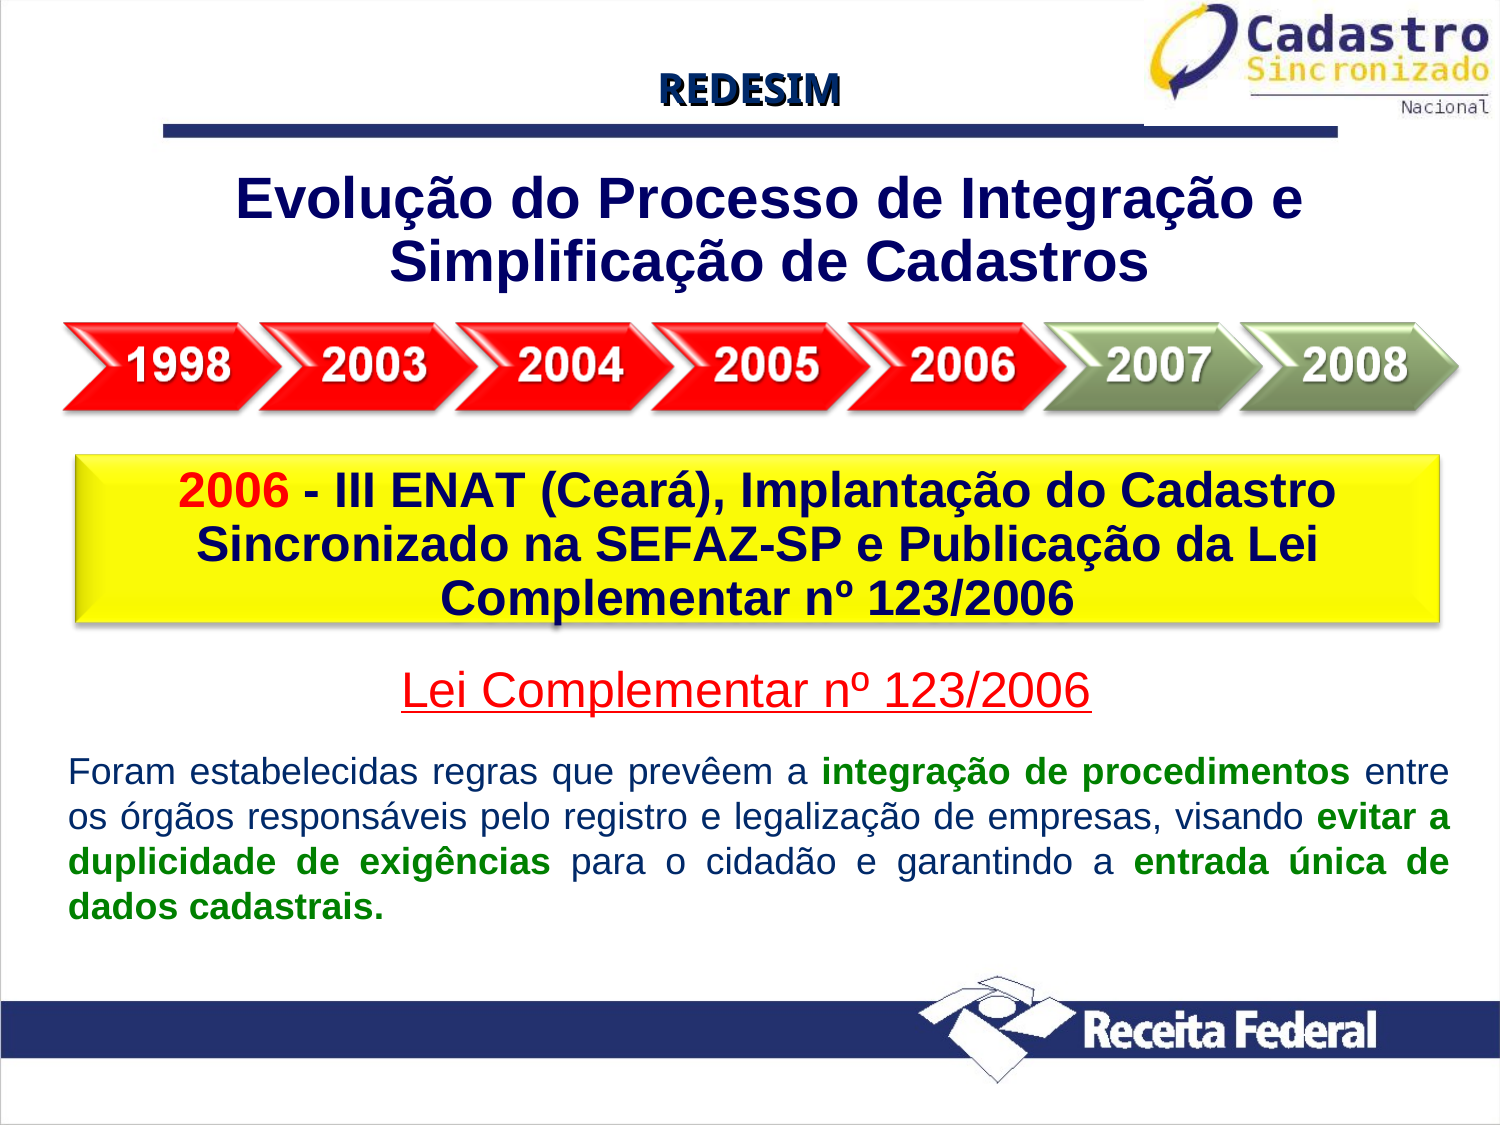

REDESIM
Evolução do Processo de Integração e Simplificação de Cadastros
2006 - III ENAT (Ceará), Implantação do Cadastro Sincronizado na SEFAZ-SP e Publicação da Lei Complementar nº 123/2006
Lei Complementar nº 123/2006
Foram estabelecidas regras que prevêem a integração de procedimentos entre os órgãos responsáveis pelo registro e legalização de empresas, visando evitar a duplicidade de exigências para o cidadão e garantindo a entrada única de dados cadastrais.